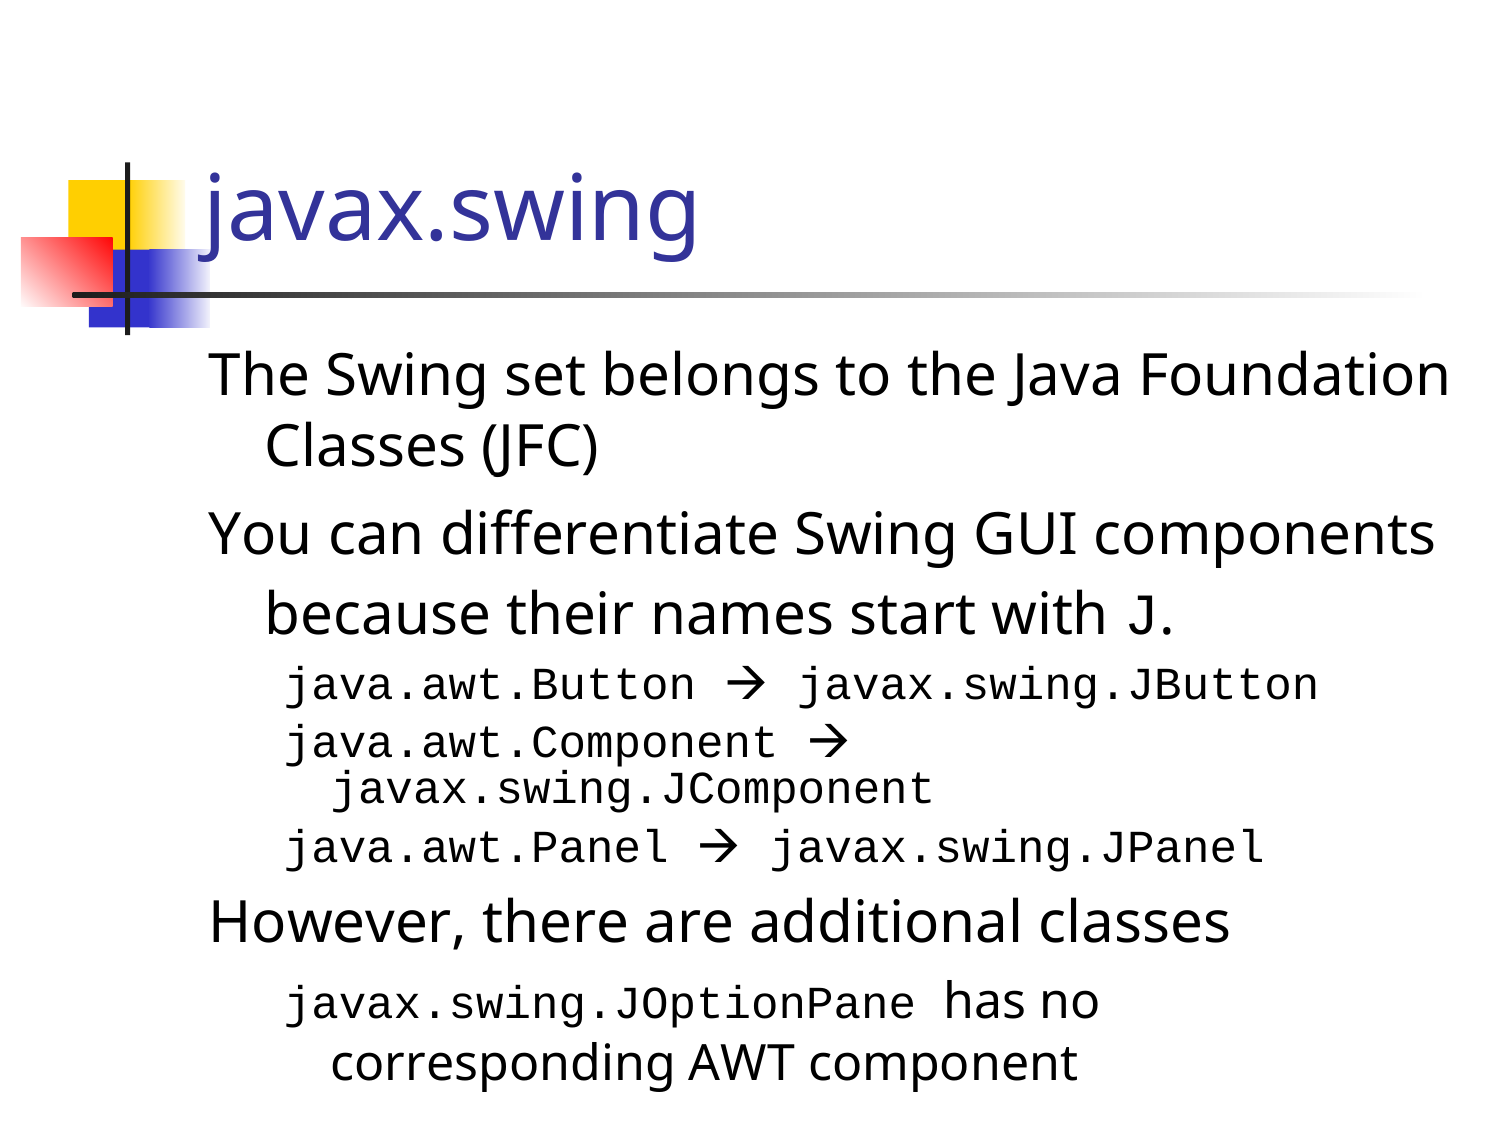

# javax.swing
The Swing set belongs to the Java Foundation Classes (JFC)
You can differentiate Swing GUI components because their names start with J.
java.awt.Button  javax.swing.JButton
java.awt.Component  javax.swing.JComponent
java.awt.Panel  javax.swing.JPanel
However, there are additional classes
javax.swing.JOptionPane has no corresponding AWT component